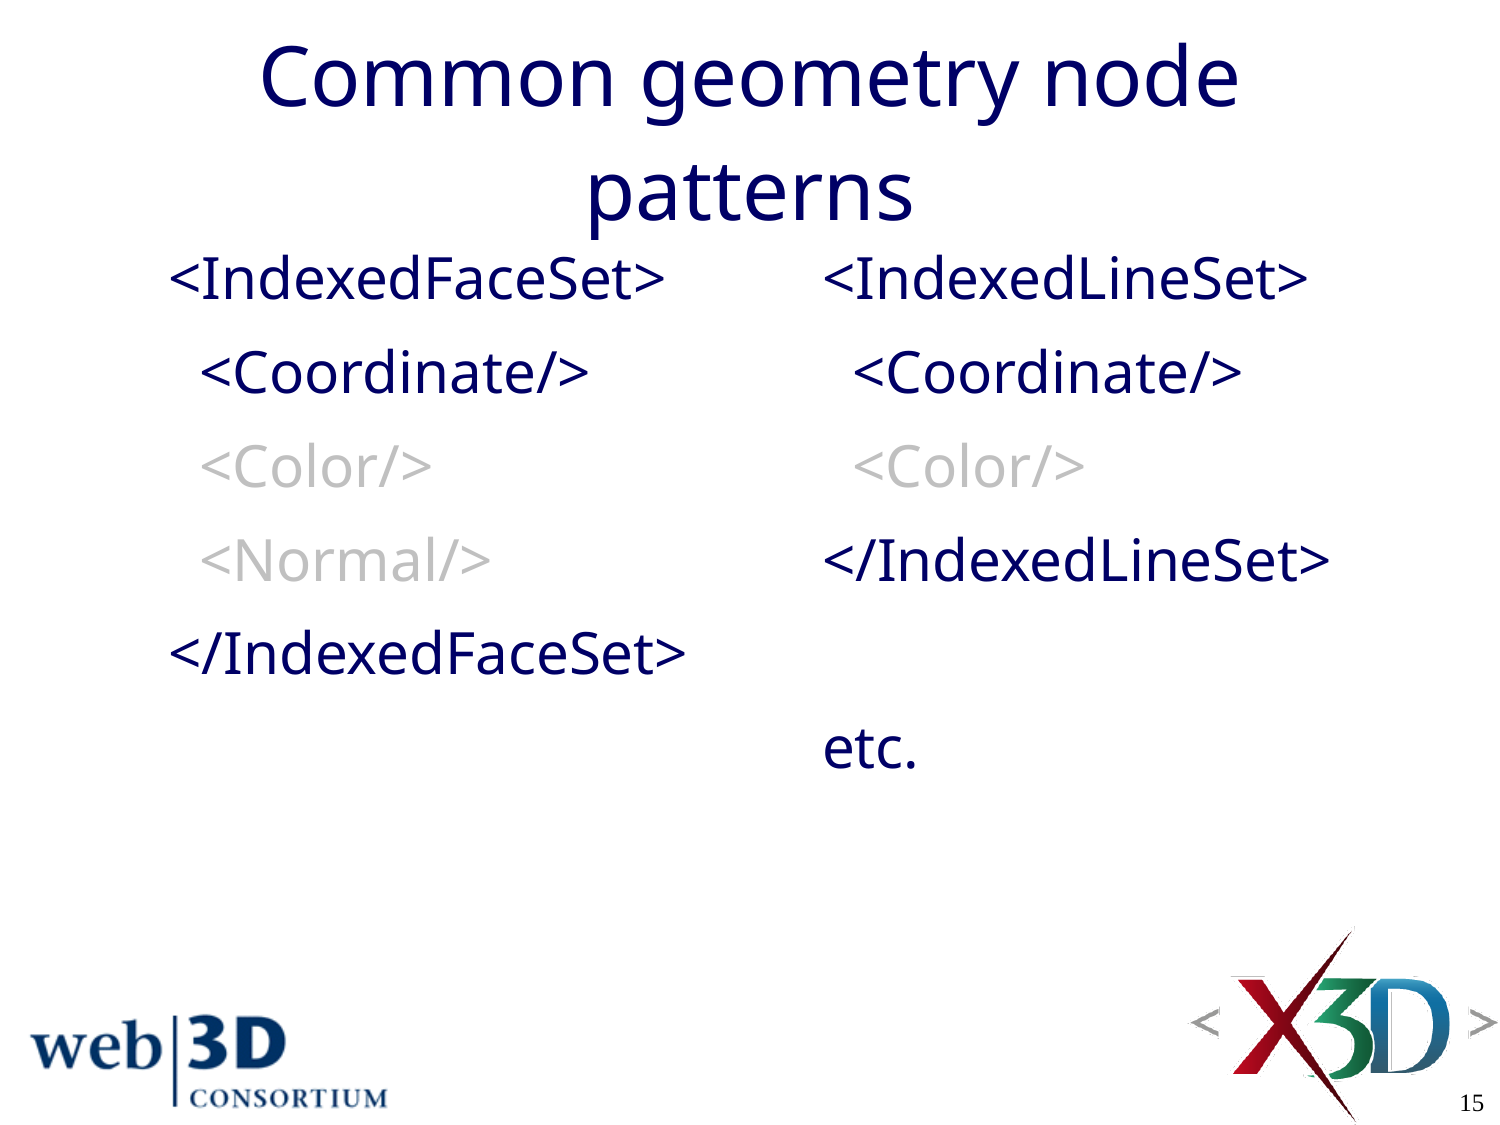

# Common geometry node patterns
<IndexedFaceSet>
 <Coordinate/>
 <Color/>
 <Normal/>
</IndexedFaceSet>
<IndexedLineSet>
 <Coordinate/>
 <Color/>
</IndexedLineSet>
etc.